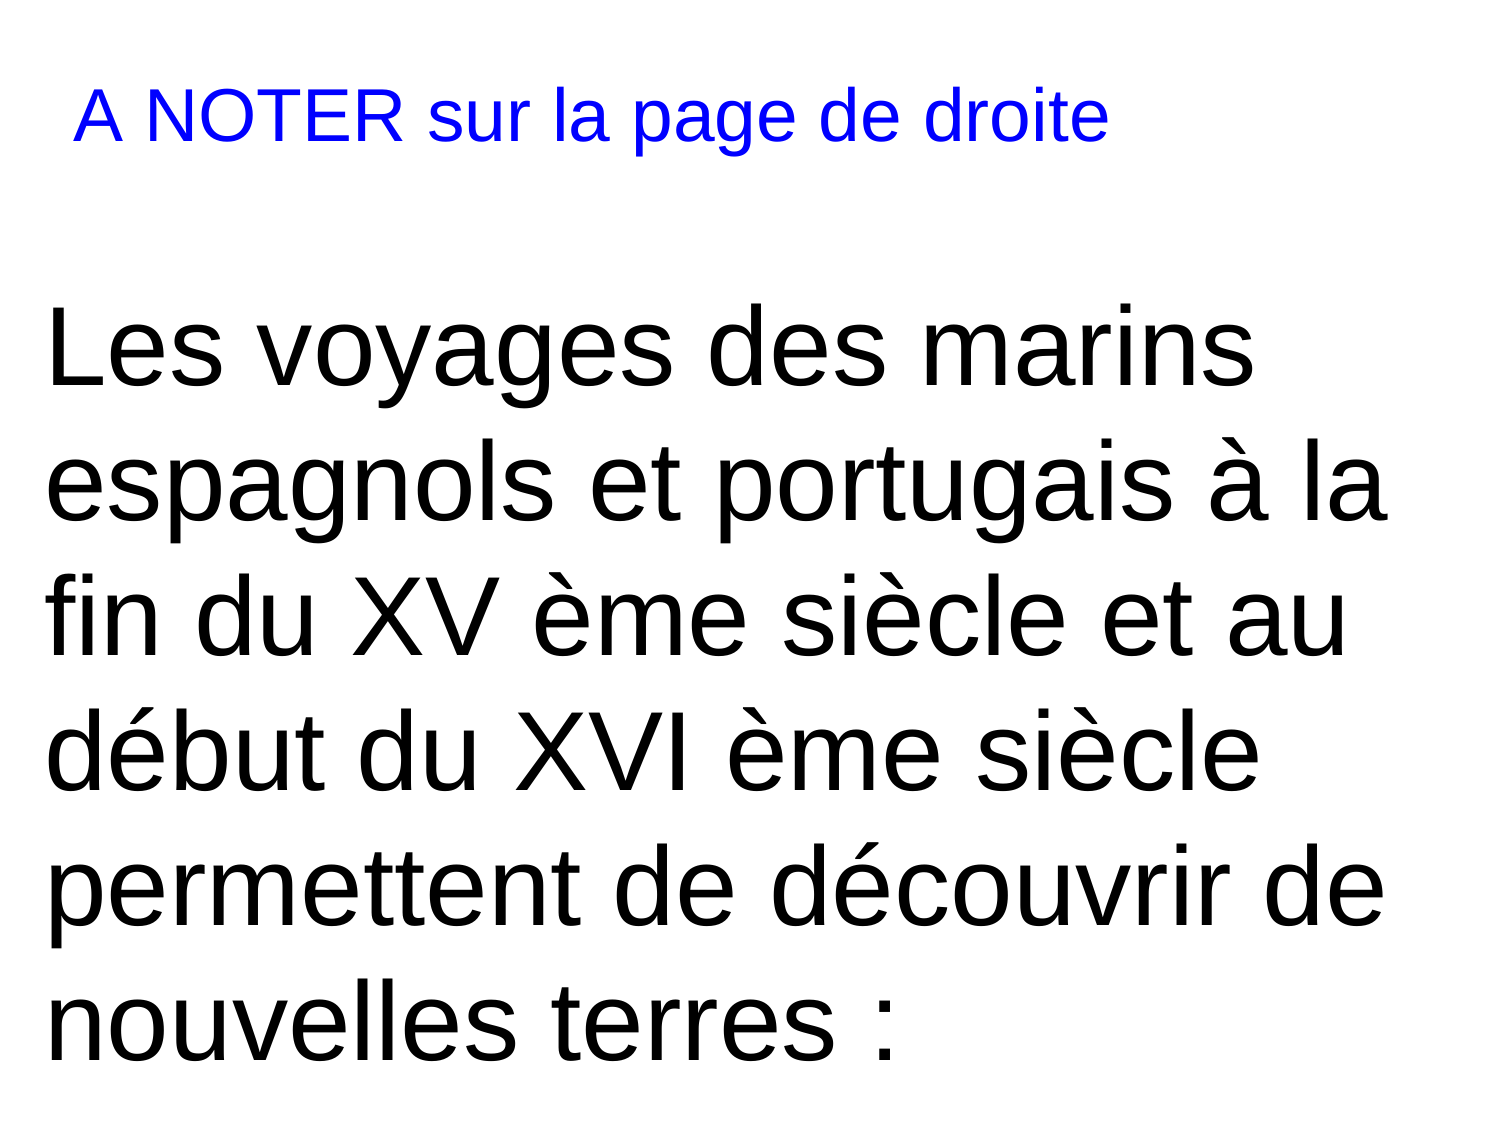

A NOTER sur la page de droite
Les voyages des marins espagnols et portugais à la fin du XV ème siècle et au début du XVI ème siècle permettent de découvrir de nouvelles terres :